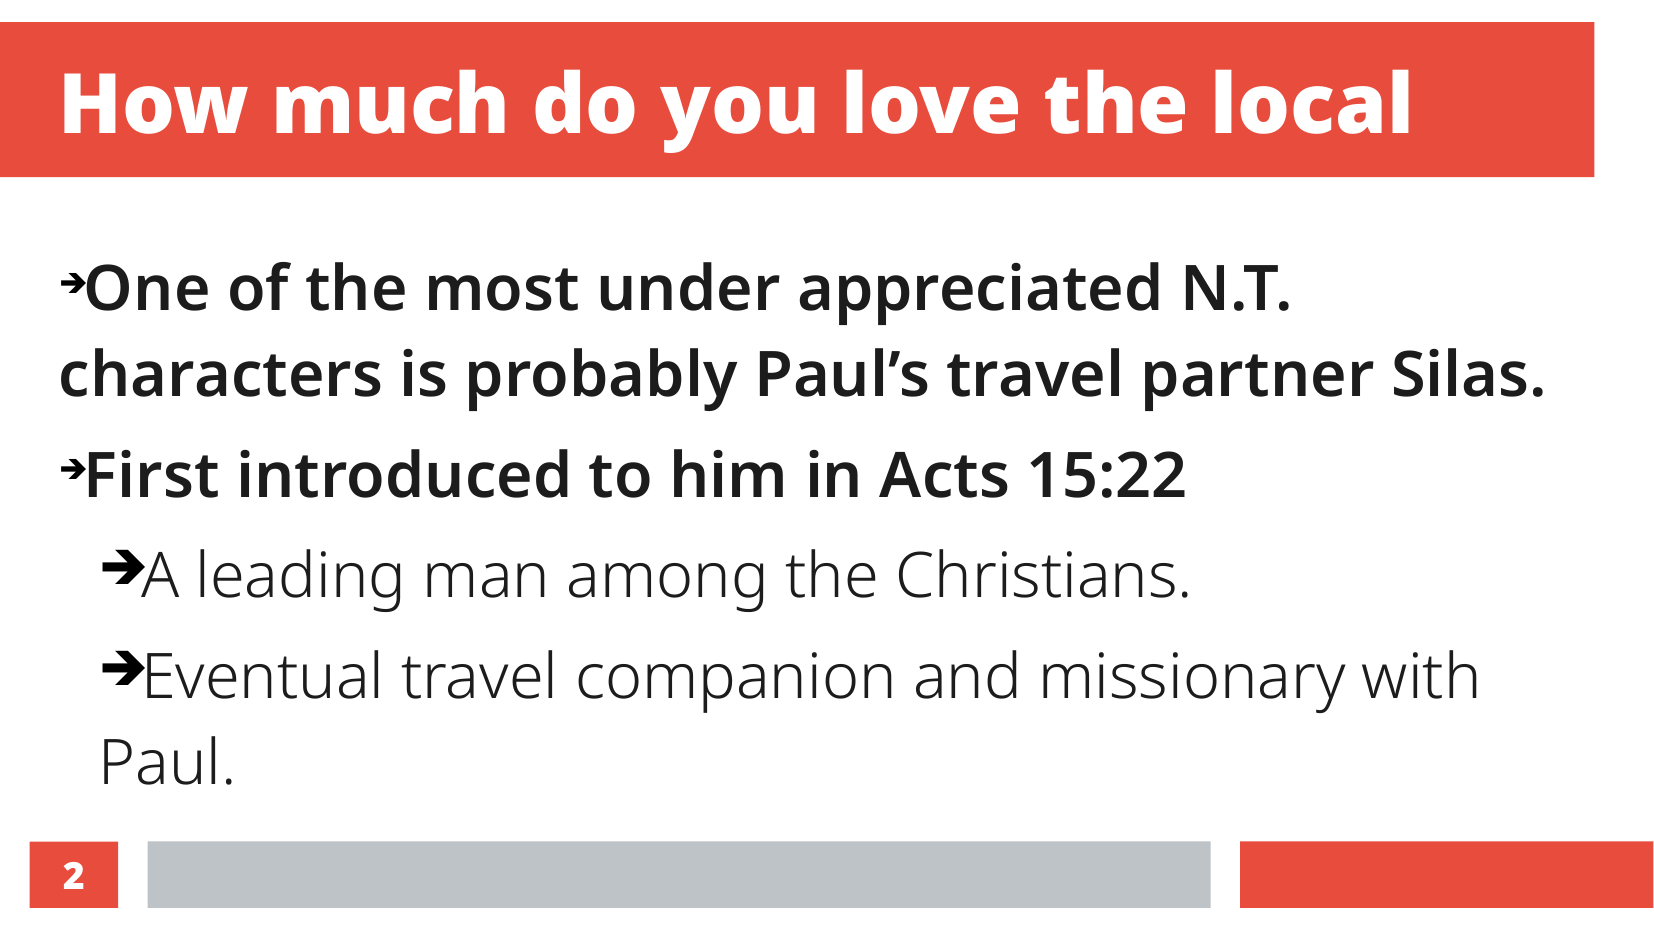

# How much do you love the local church?
One of the most under appreciated N.T. characters is probably Paul’s travel partner Silas.
First introduced to him in Acts 15:22
A leading man among the Christians.
Eventual travel companion and missionary with Paul.
2